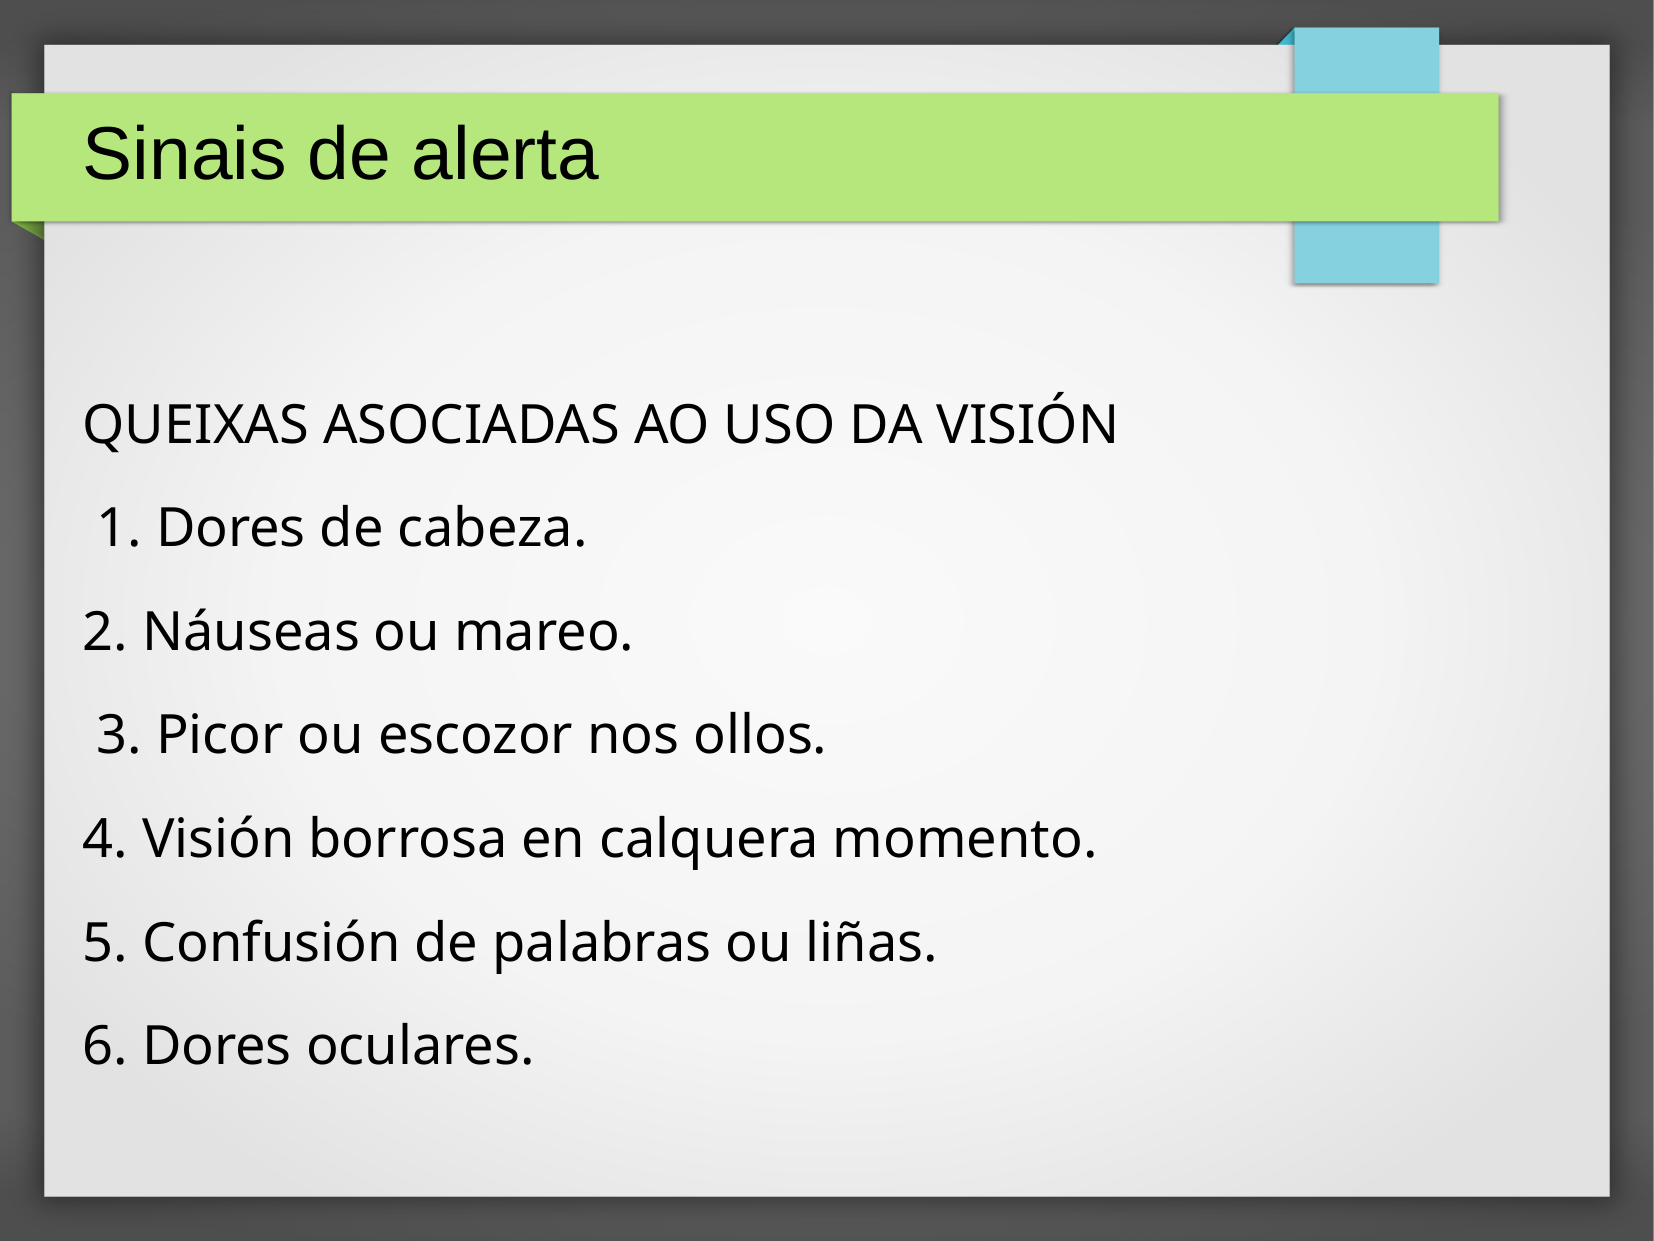

# Sinais de alerta
QUEIXAS ASOCIADAS AO USO DA VISIÓN
 1. Dores de cabeza.
2. Náuseas ou mareo.
 3. Picor ou escozor nos ollos.
4. Visión borrosa en calquera momento.
5. Confusión de palabras ou liñas.
6. Dores oculares.